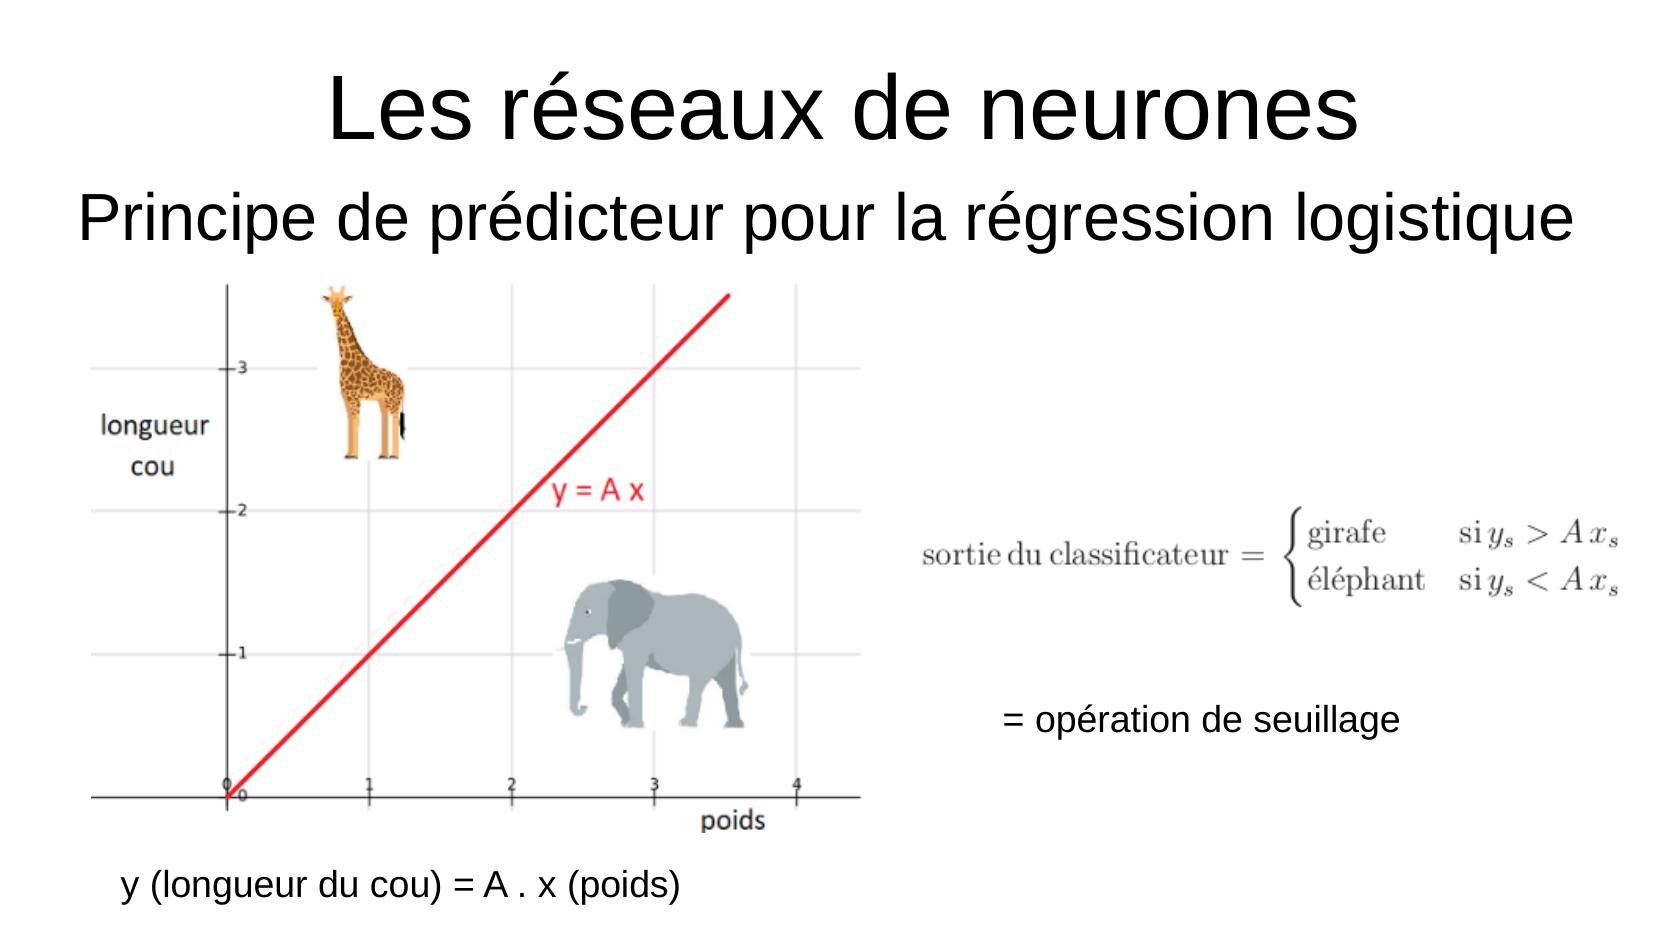

# Les réseaux de neurones
Principe de prédicteur pour la régression logistique
= opération de seuillage
y (longueur du cou) = A . x (poids)